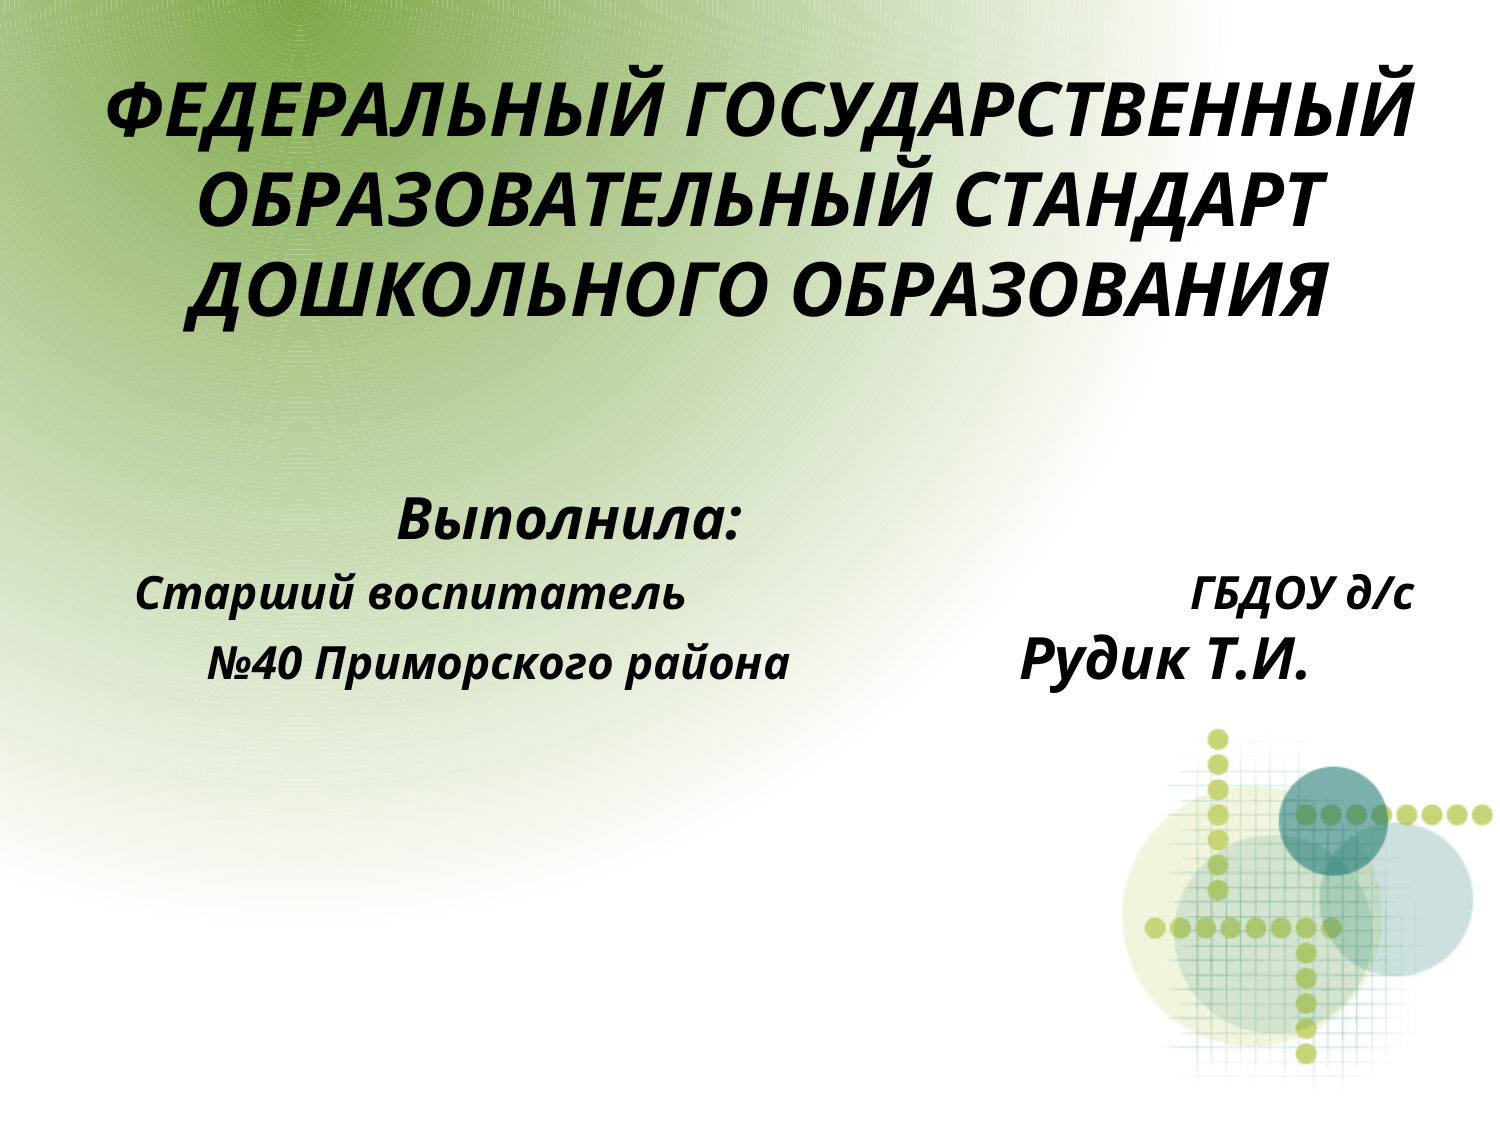

# ФЕДЕРАЛЬНЫЙ ГОСУДАРСТВЕННЫЙ ОБРАЗОВАТЕЛЬНЫЙ СТАНДАРТ ДОШКОЛЬНОГО ОБРАЗОВАНИЯ
 Выполнила: Старший воспитатель ГБДОУ д/с №40 Приморского района Рудик Т.И.